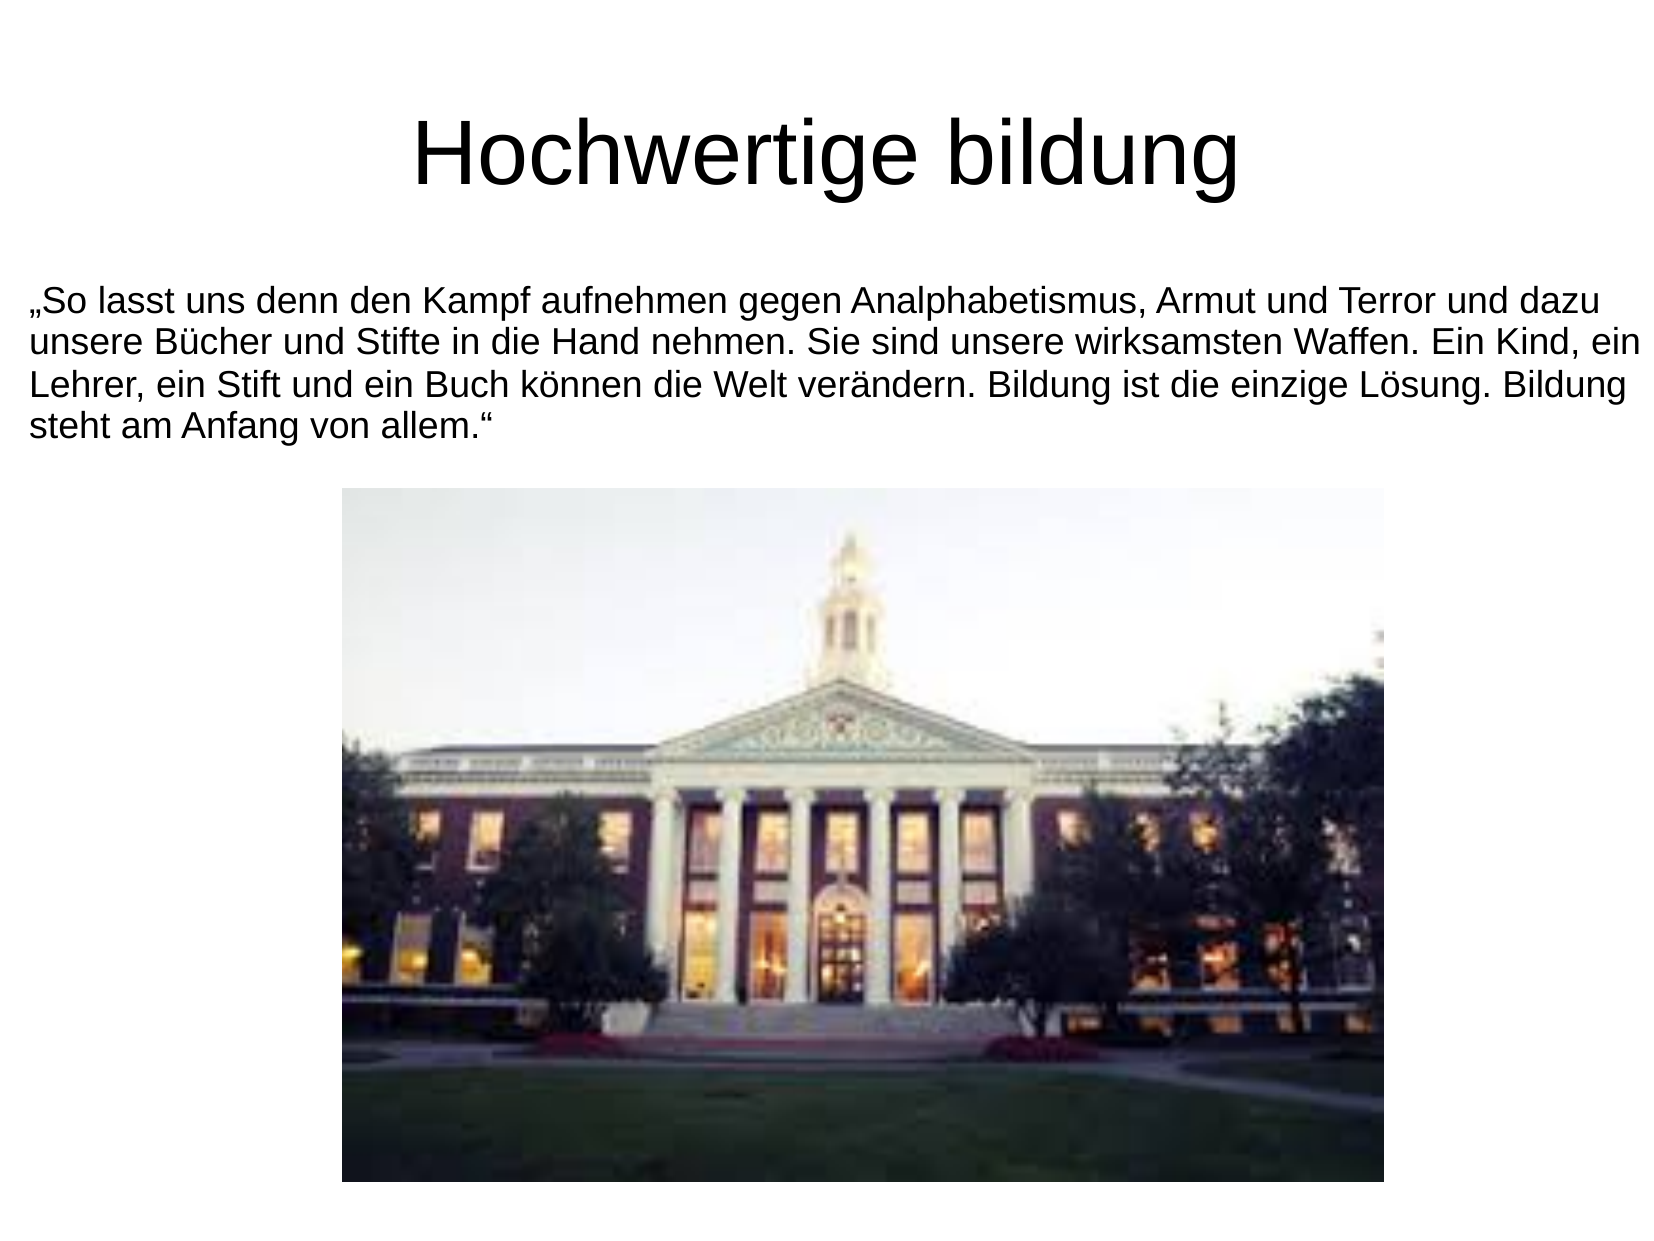

# Hochwertige bildung
„So lasst uns denn den Kampf aufnehmen gegen Analphabetismus, Armut und Terror und dazu unsere Bücher und Stifte in die Hand nehmen. Sie sind unsere wirksamsten Waffen. Ein Kind, ein Lehrer, ein Stift und ein Buch können die Welt verändern. Bildung ist die einzige Lösung. Bildung steht am Anfang von allem.“